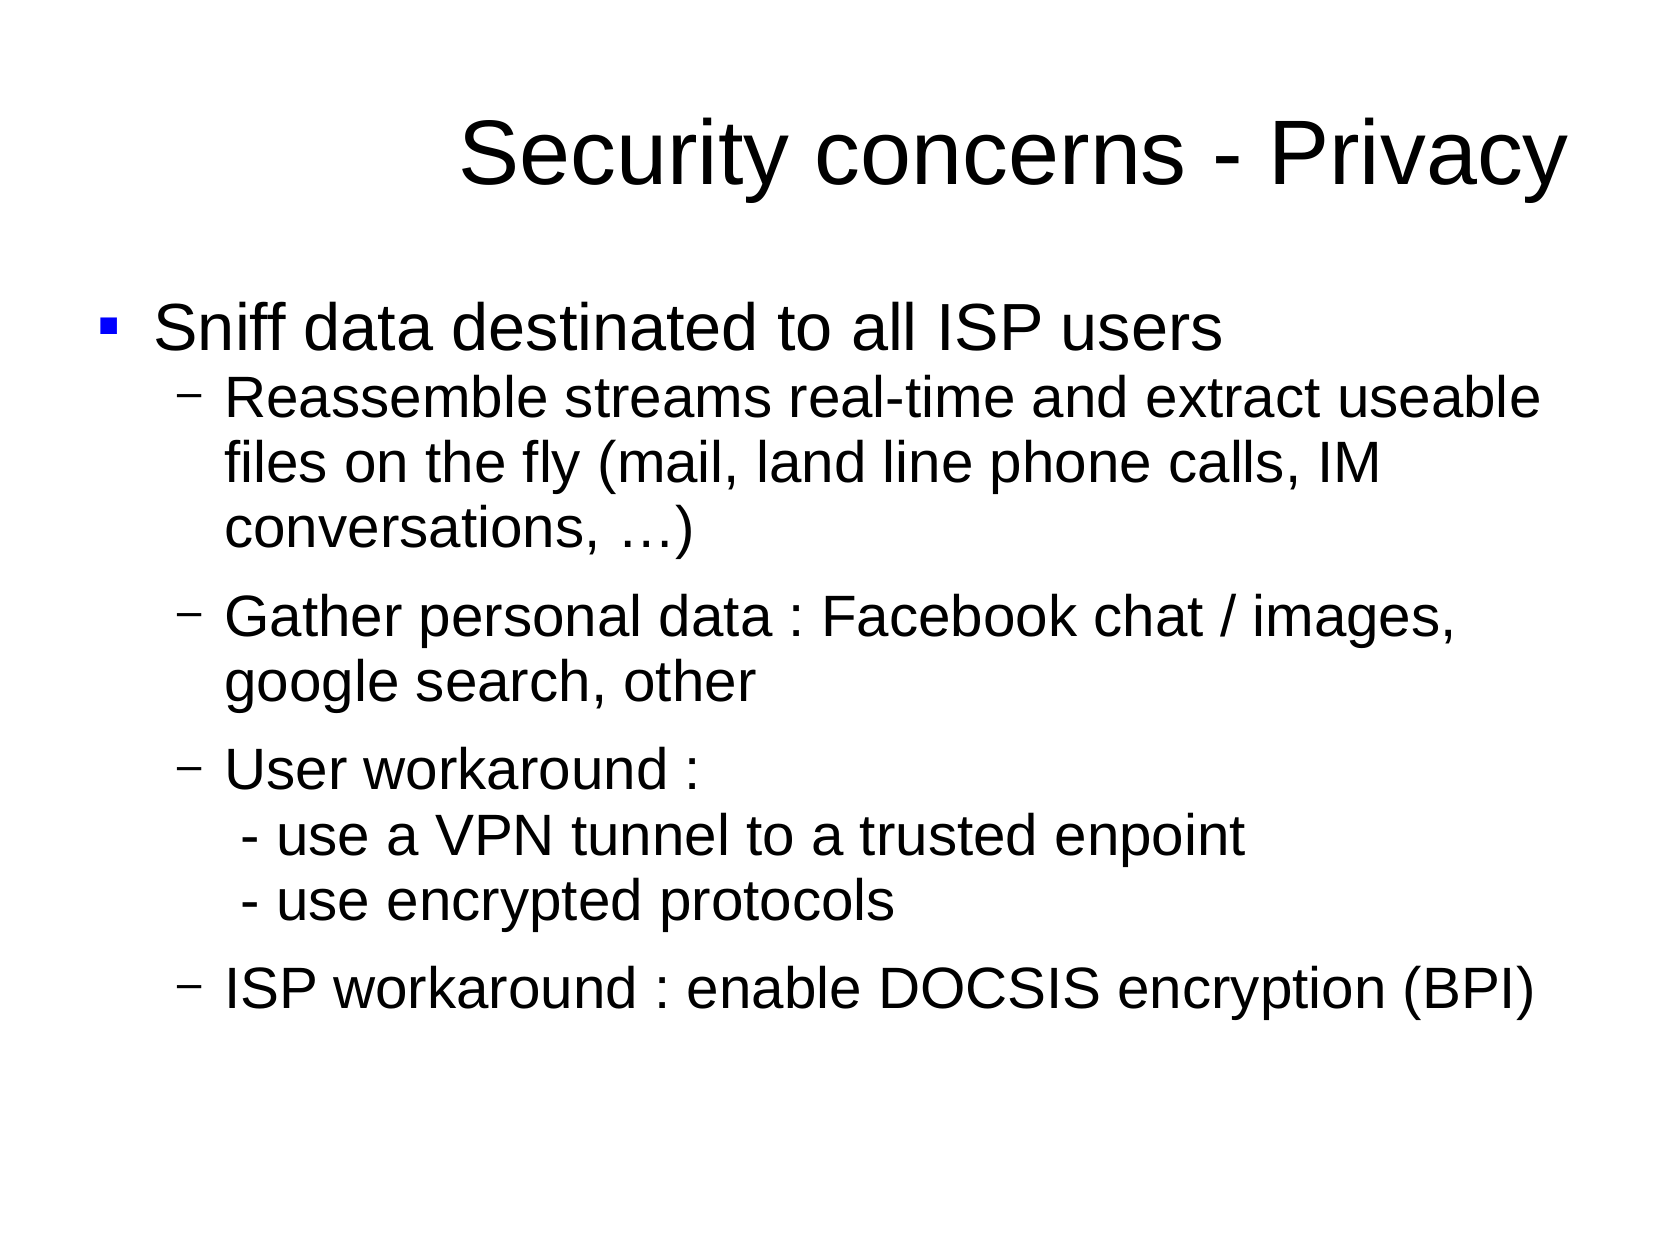

# Security concerns - Privacy
Sniff data destinated to all ISP users
Reassemble streams real-time and extract useable files on the fly (mail, land line phone calls, IM conversations, …)
Gather personal data : Facebook chat / images, google search, other
User workaround :
 - use a VPN tunnel to a trusted enpoint
 - use encrypted protocols
ISP workaround : enable DOCSIS encryption (BPI)